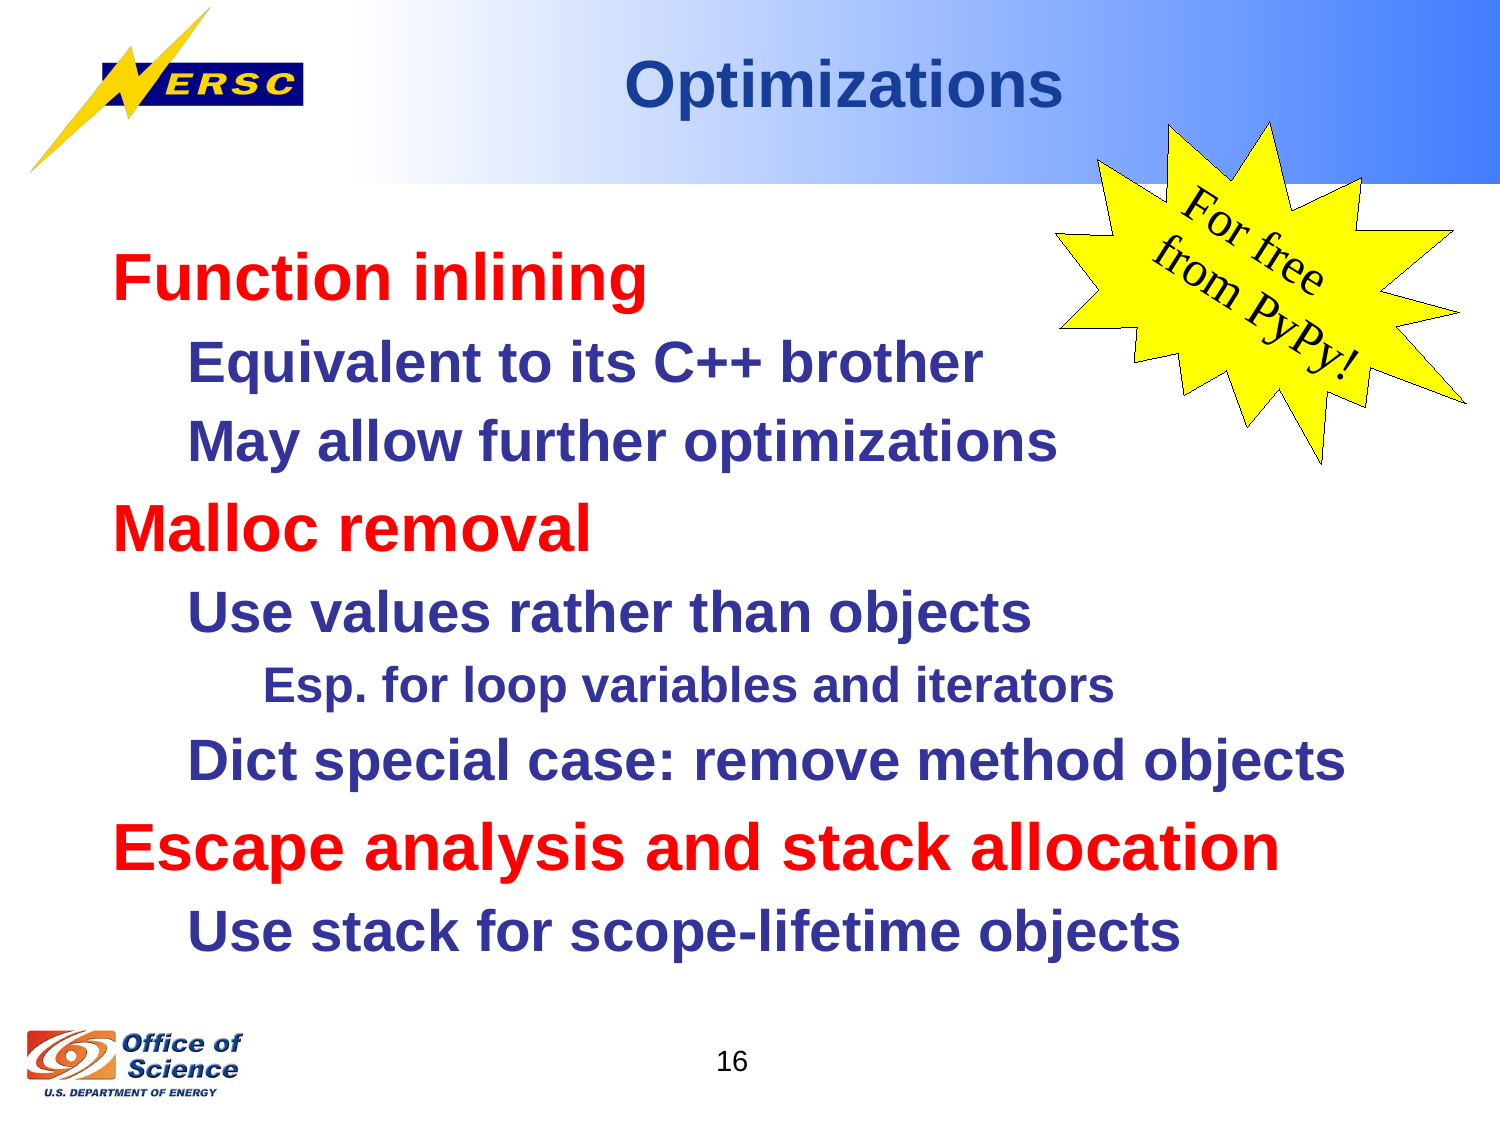

# Optimizations
For free
from PyPy!
Function inlining
Equivalent to its C++ brother
May allow further optimizations
Malloc removal
Use values rather than objects
Esp. for loop variables and iterators
Dict special case: remove method objects
Escape analysis and stack allocation
Use stack for scope-lifetime objects